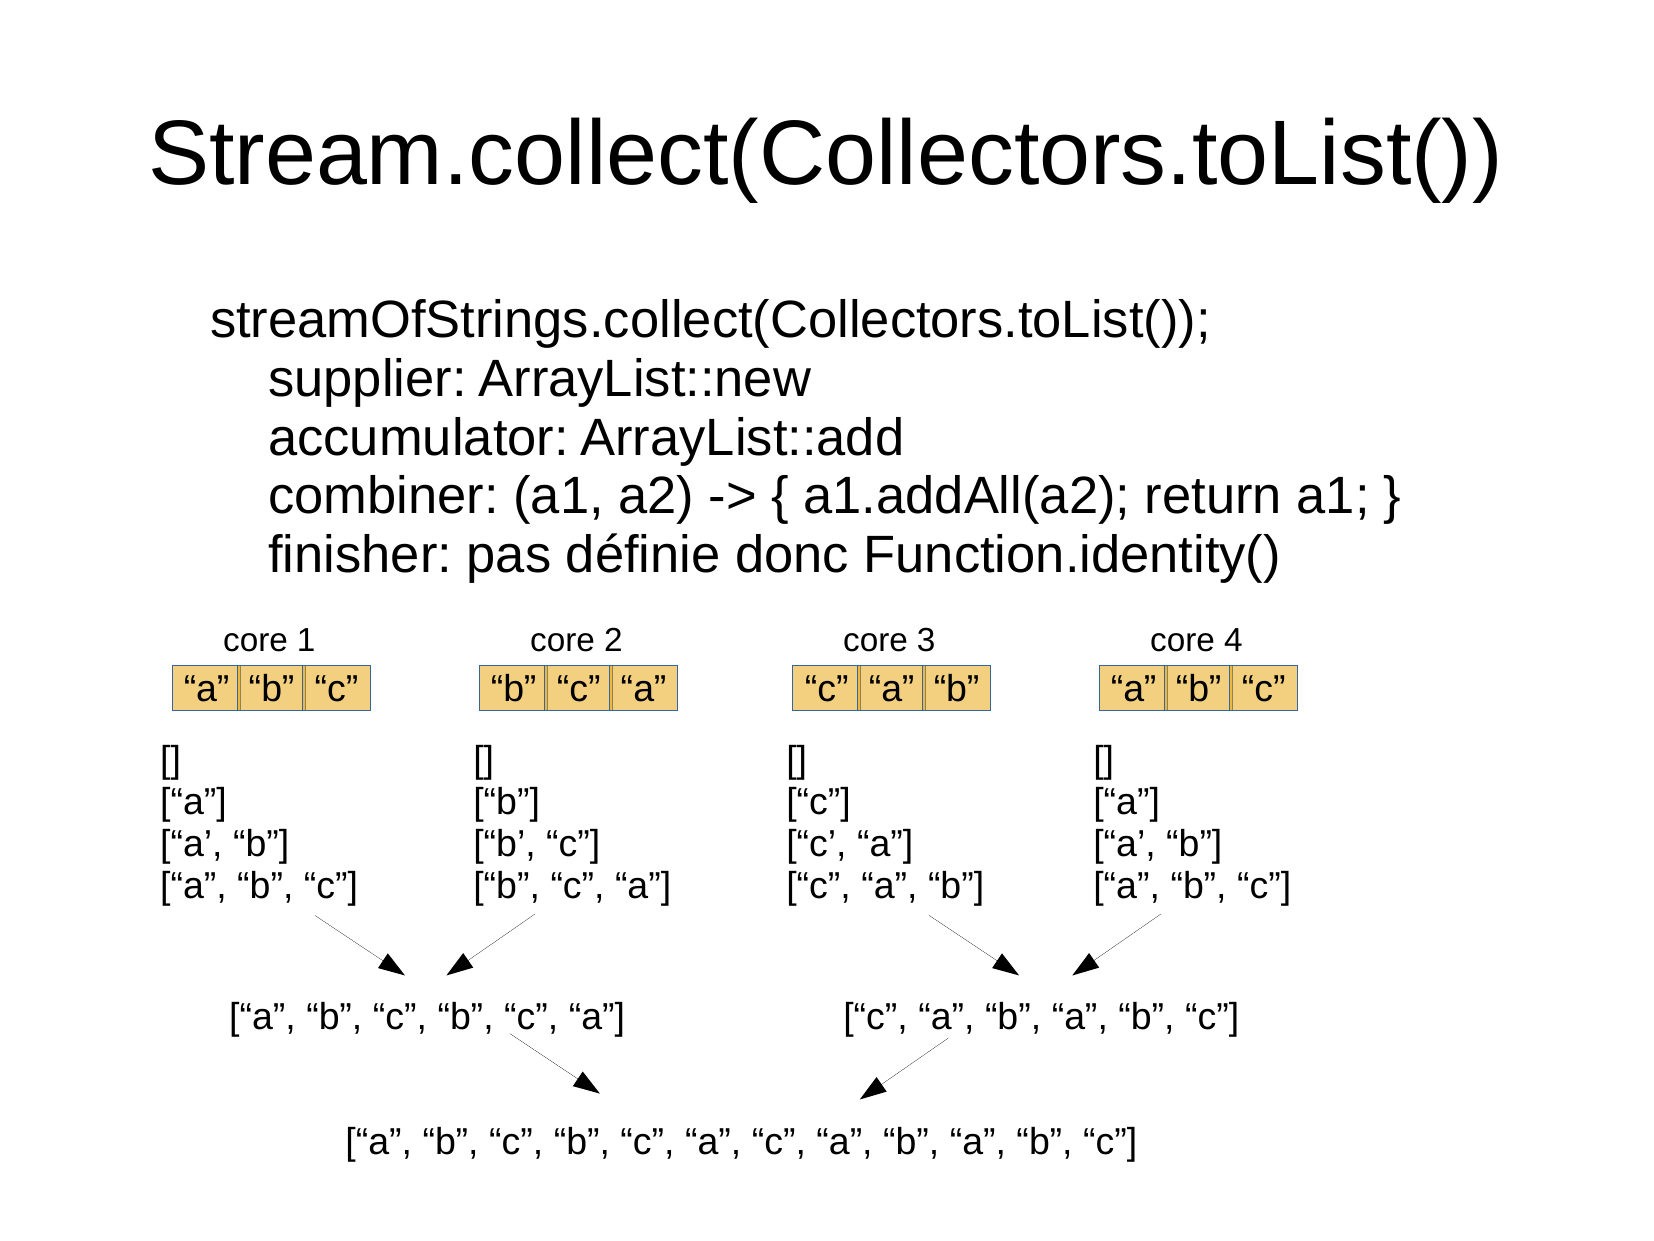

# Stream.collect(Collectors.toList())
streamOfStrings.collect(Collectors.toList());
 supplier: ArrayList::new
 accumulator: ArrayList::add
 combiner: (a1, a2) -> { a1.addAll(a2); return a1; }
 finisher: pas définie donc Function.identity()
core 1
core 2
core 3
core 4
“a”
“b”
“c”
“b”
“c”
“a”
“c”
“a”
“b”
“a”
“b”
“c”
[]
[“a”]
[“a’, “b”]
[“a”, “b”, “c”]
[]
[“b”]
[“b’, “c”]
[“b”, “c”, “a”]
[]
[“c”]
[“c’, “a”]
[“c”, “a”, “b”]
[]
[“a”]
[“a’, “b”]
[“a”, “b”, “c”]
[“a”, “b”, “c”, “b”, “c”, “a”]
[“c”, “a”, “b”, “a”, “b”, “c”]
[“a”, “b”, “c”, “b”, “c”, “a”, “c”, “a”, “b”, “a”, “b”, “c”]